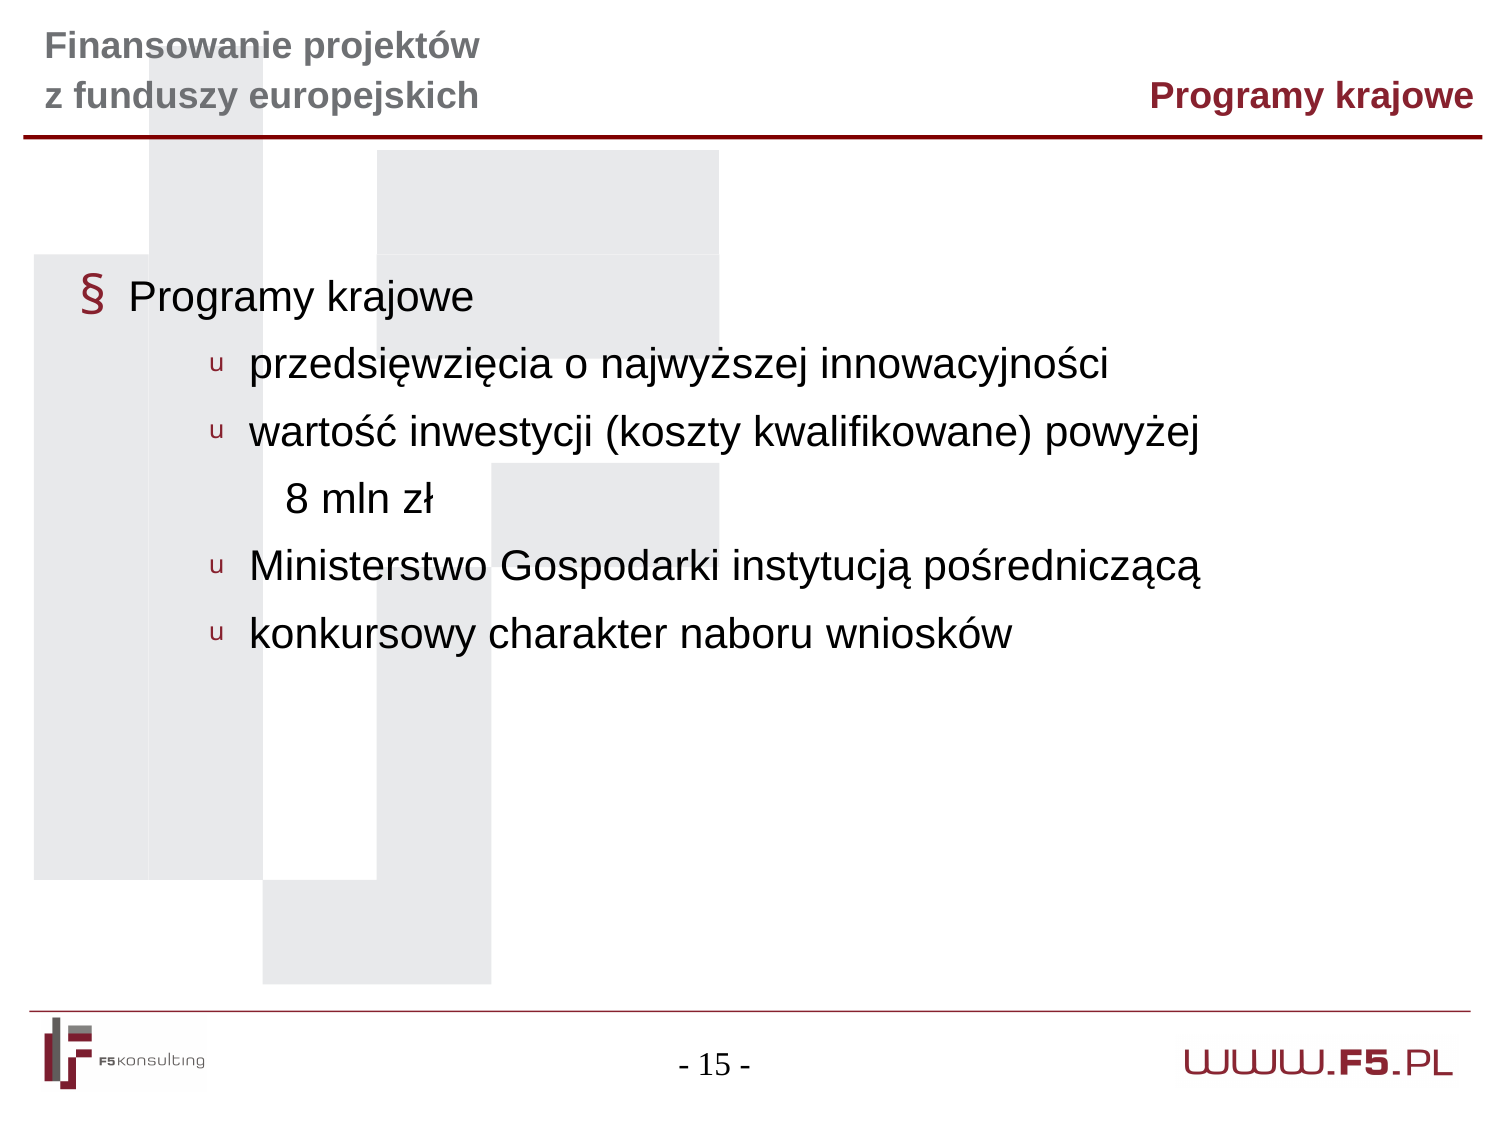

Finansowanie projektów
z funduszy europejskich Programy krajowe
# Programy krajowe
przedsięwzięcia o najwyższej innowacyjności
wartość inwestycji (koszty kwalifikowane) powyżej
 8 mln zł
Ministerstwo Gospodarki instytucją pośredniczącą
konkursowy charakter naboru wniosków